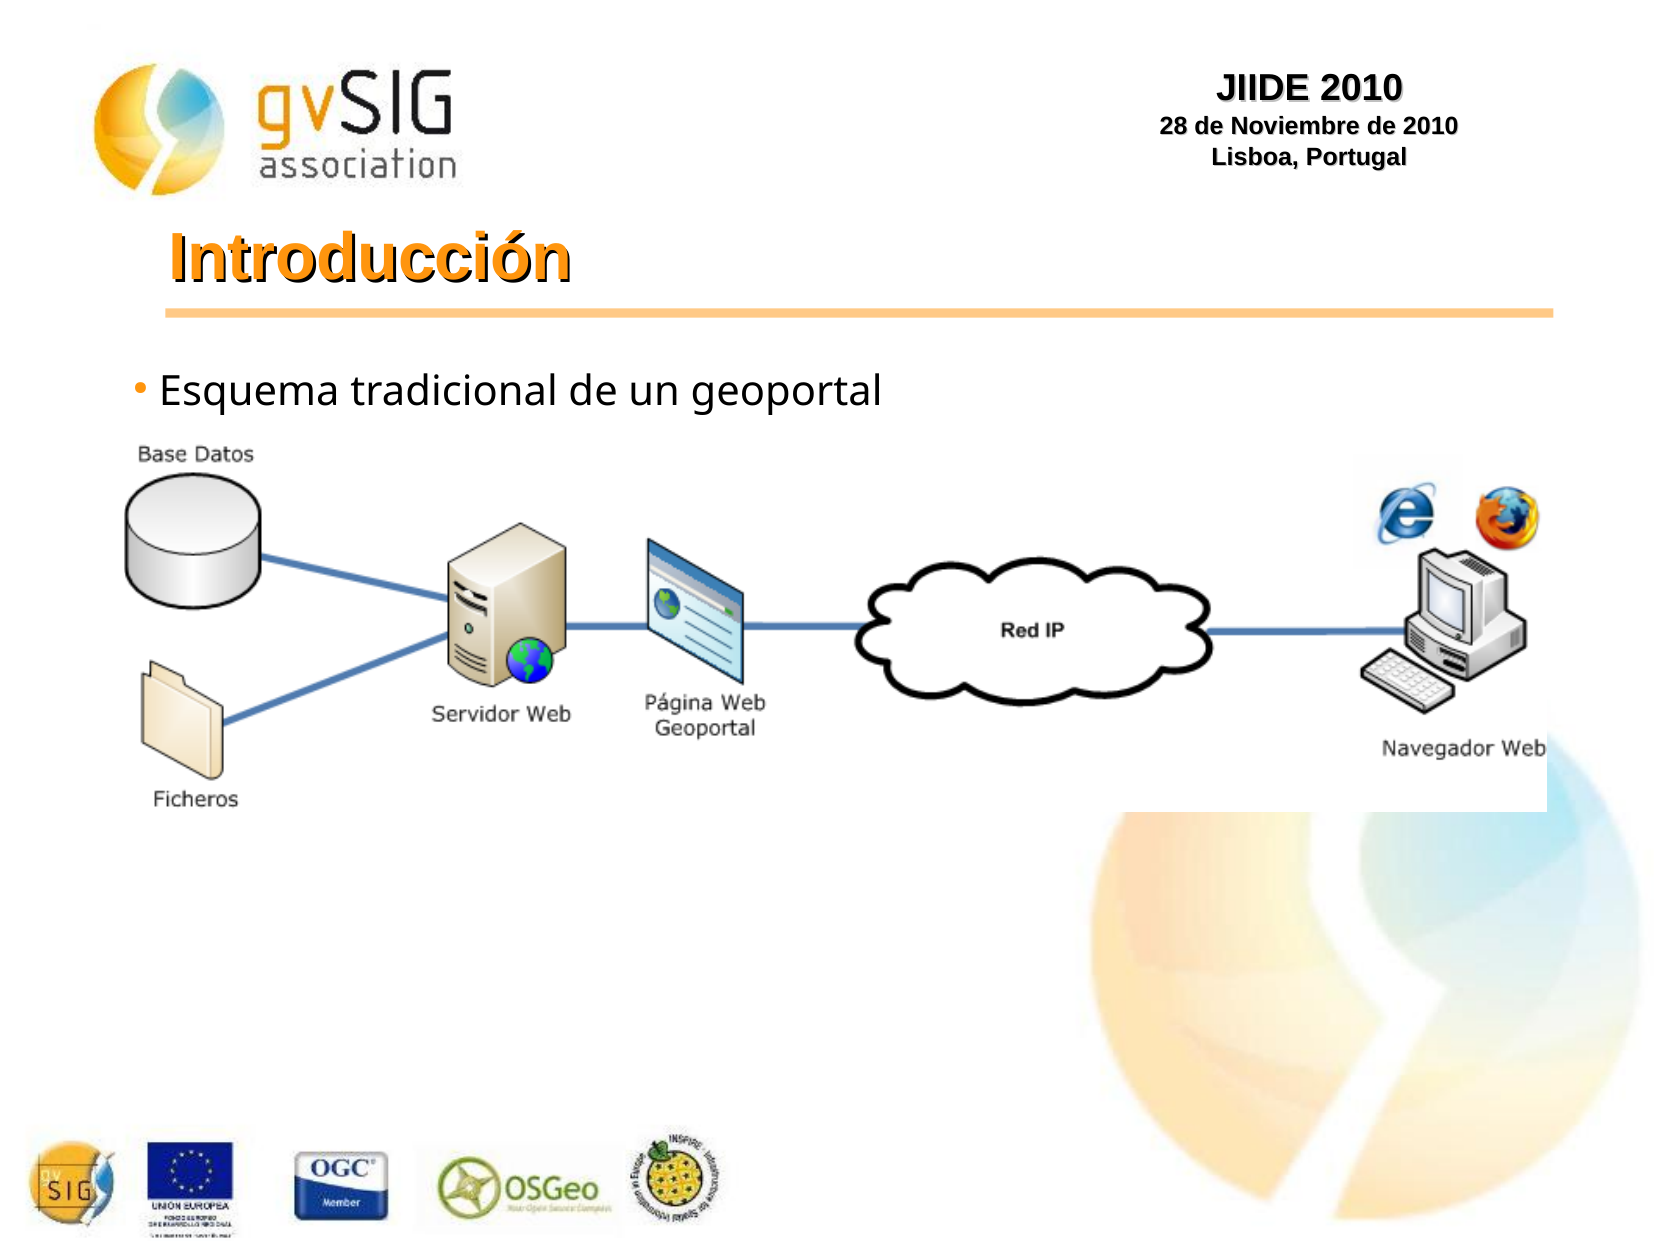

Introducción
 Esquema tradicional de un geoportal
25/10/2006